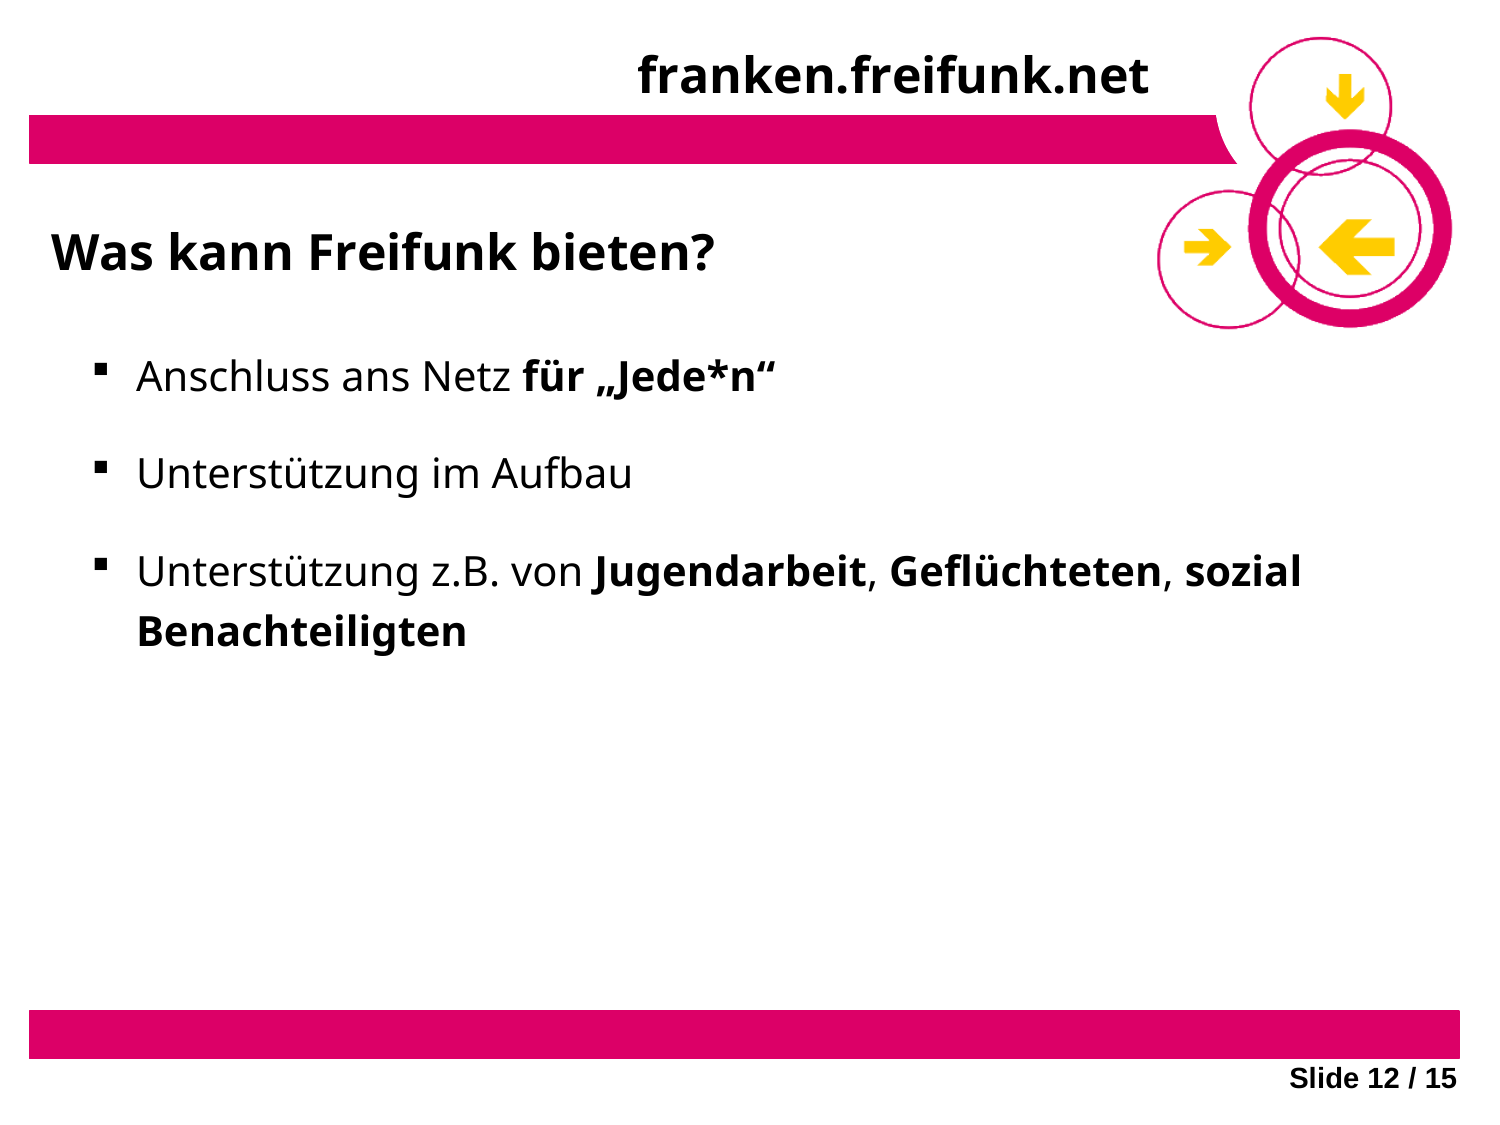

Was kann Freifunk bieten?
Anschluss ans Netz für „Jede*n“
Unterstützung im Aufbau
Unterstützung z.B. von Jugendarbeit, Geflüchteten, sozial Benachteiligten
12